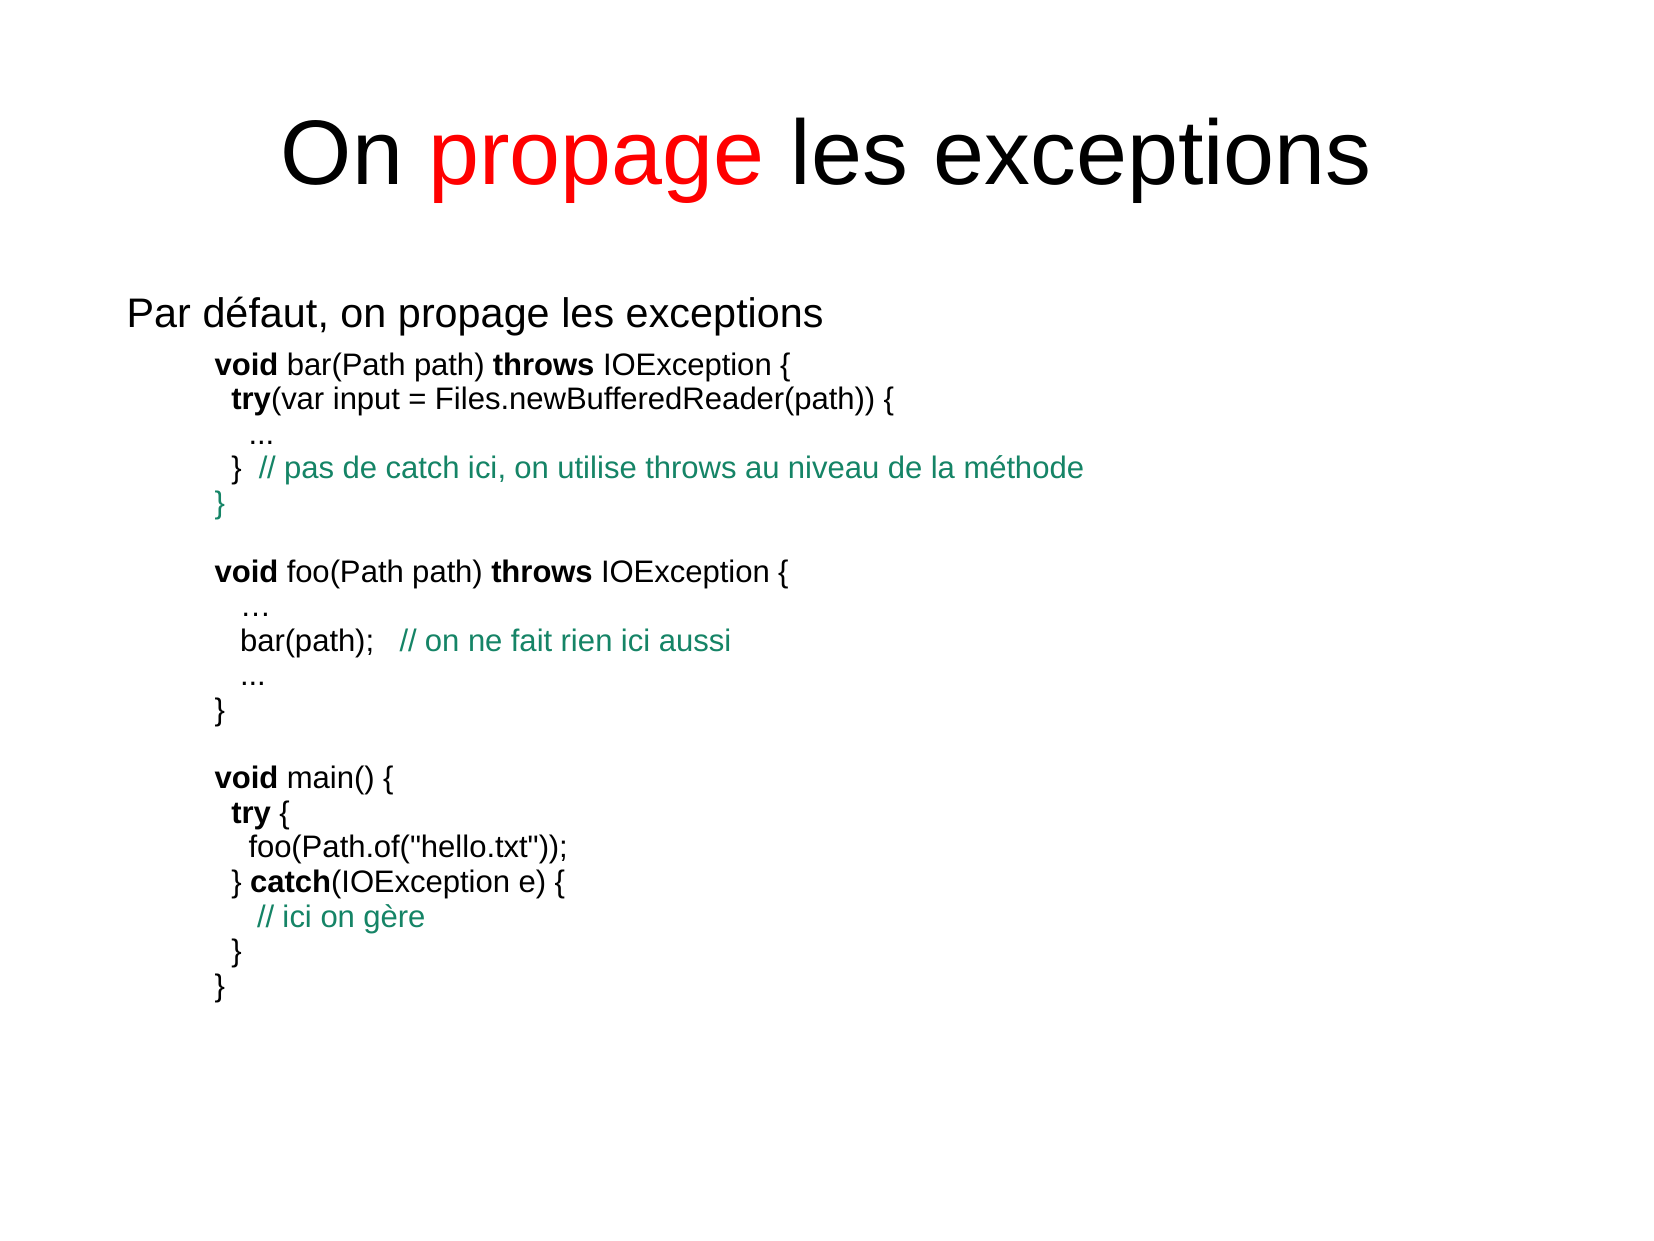

On propage les exceptions
# Par défaut, on propage les exceptions
void bar(Path path) throws IOException {
 try(var input = Files.newBufferedReader(path)) {
 ...
 } // pas de catch ici, on utilise throws au niveau de la méthode
}
void foo(Path path) throws IOException {
 …
 bar(path); // on ne fait rien ici aussi
 ...
}
void main() {
 try {
 foo(Path.of("hello.txt"));
 } catch(IOException e) {
 // ici on gère
 }
}